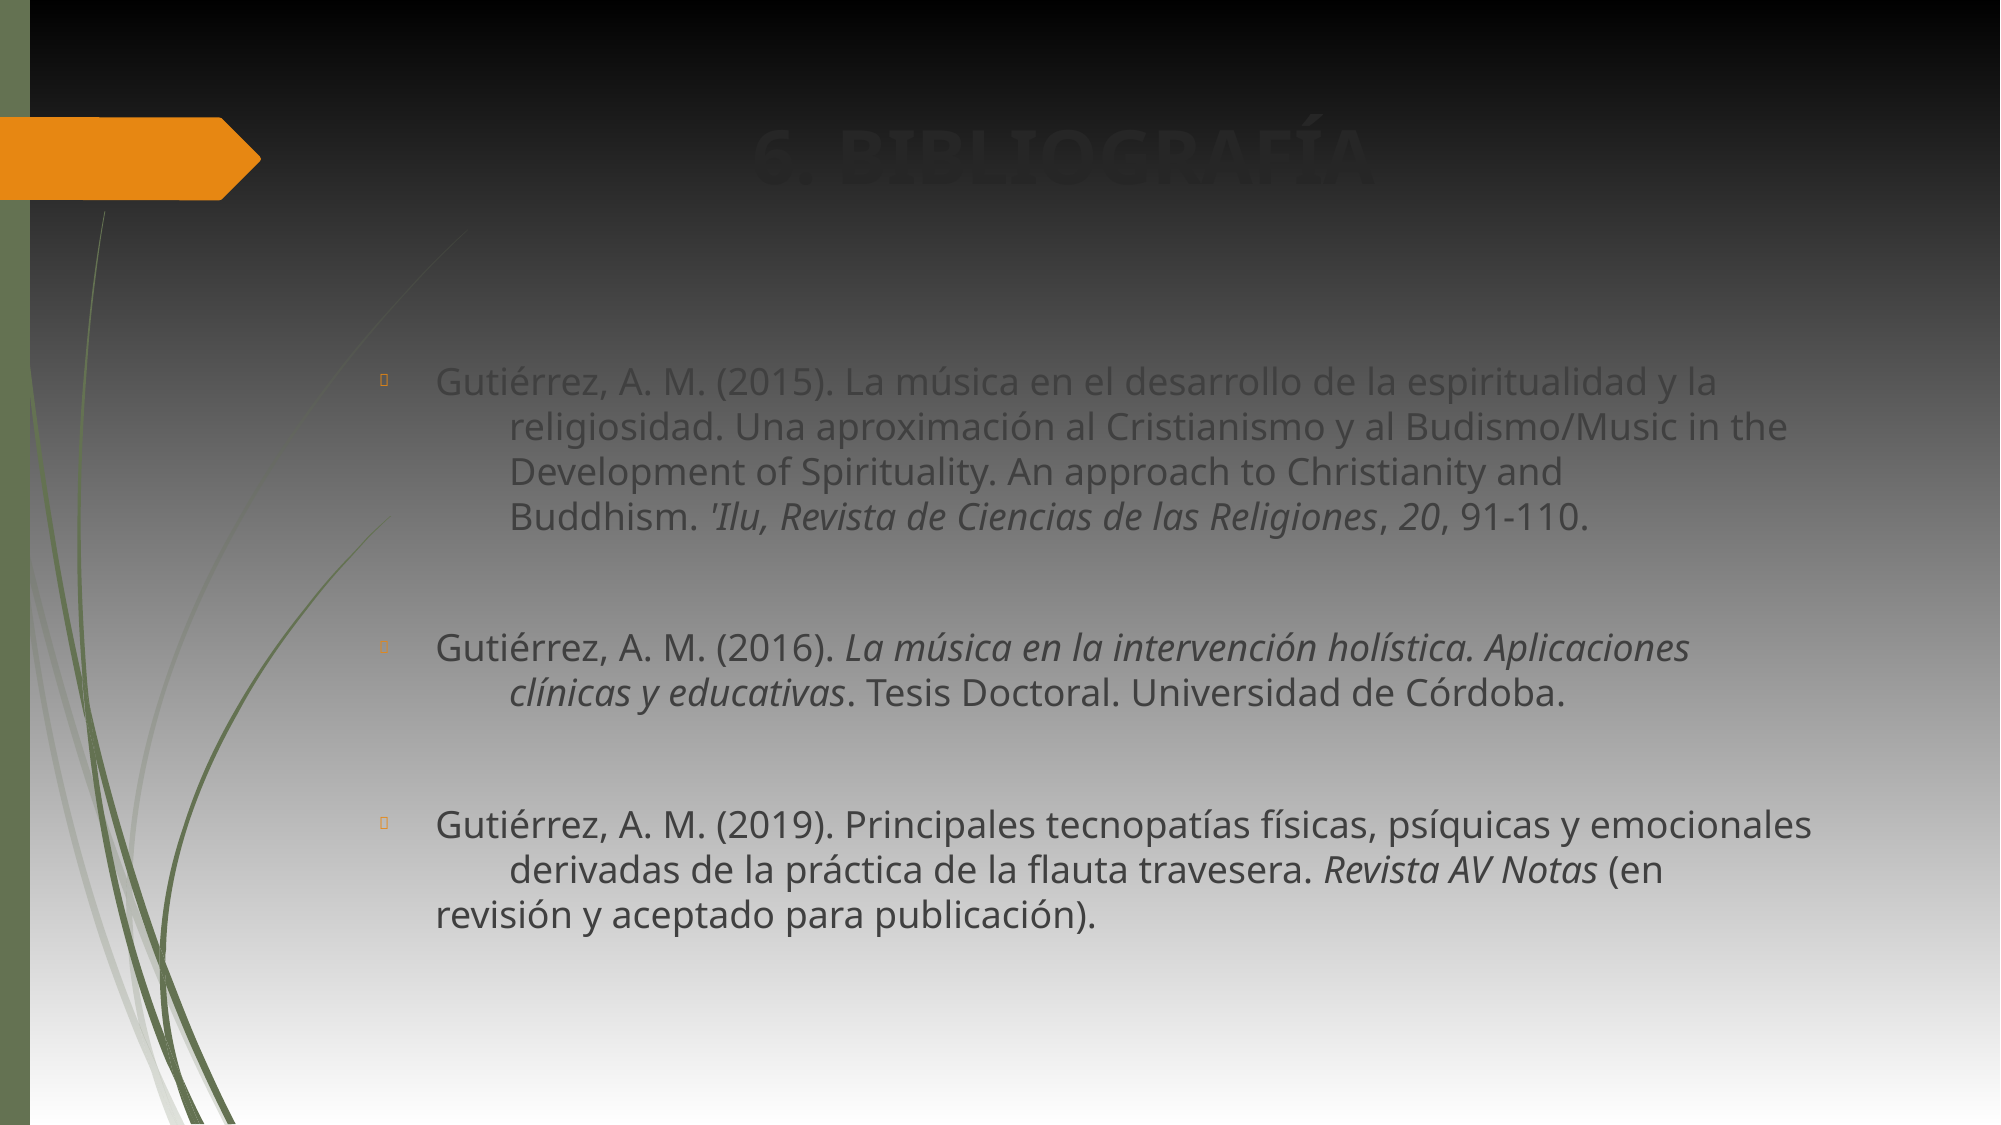

# 6. BIBLIOGRAFÍA
Gutiérrez, A. M. (2015). La música en el desarrollo de la espiritualidad y la 			religiosidad. Una aproximación al Cristianismo y al Budismo/Music in the 		Development of Spirituality. An approach to Christianity and 					Buddhism. 'Ilu, Revista de Ciencias de las Religiones, 20, 91-110.
Gutiérrez, A. M. (2016). La música en la intervención holística. Aplicaciones 			clínicas y educativas. Tesis Doctoral. Universidad de Córdoba.
Gutiérrez, A. M. (2019). Principales tecnopatías físicas, psíquicas y emocionales 		derivadas de la práctica de la flauta travesera. Revista AV Notas (en 			revisión y aceptado para publicación).